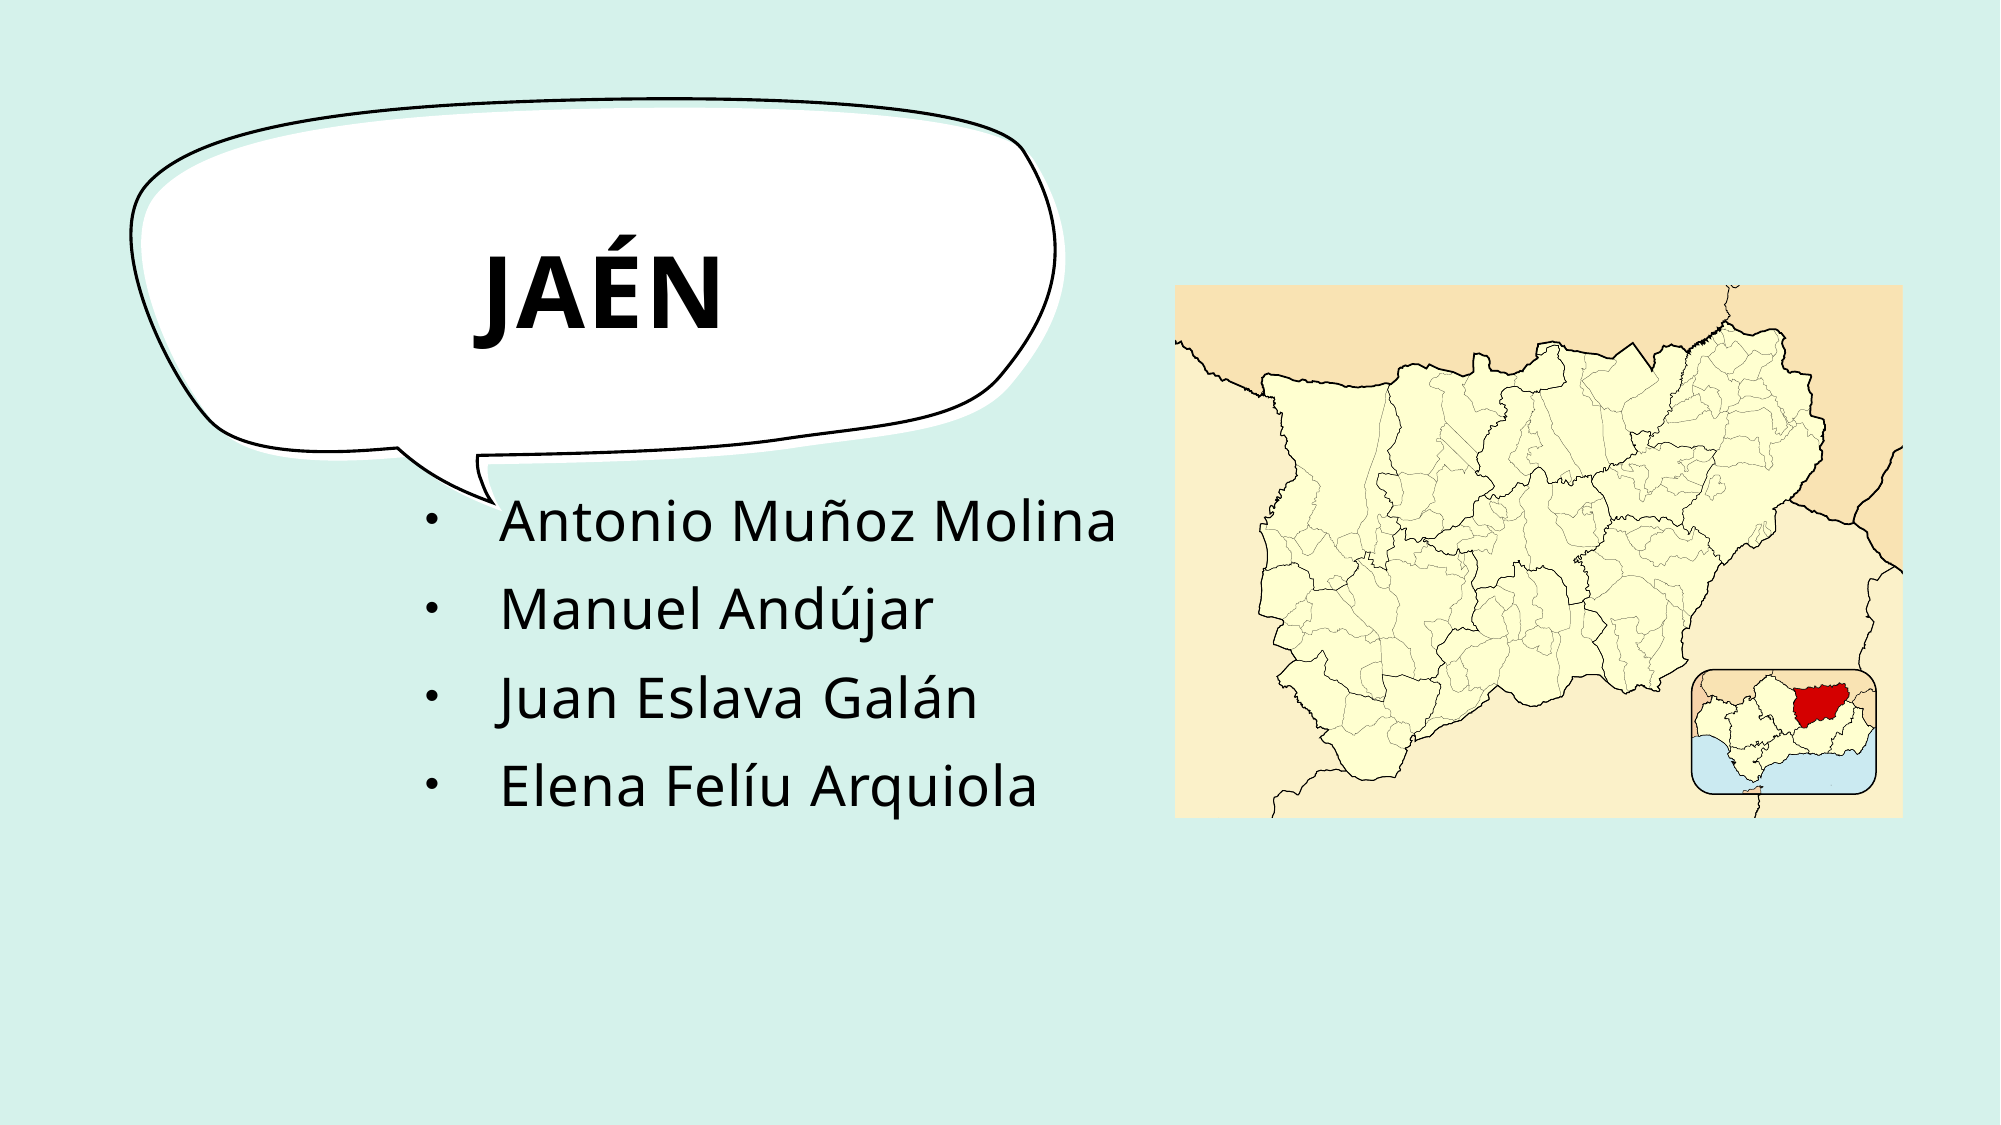

# JAÉN
Antonio Muñoz Molina
Manuel Andújar
Juan Eslava Galán
Elena Felíu Arquiola